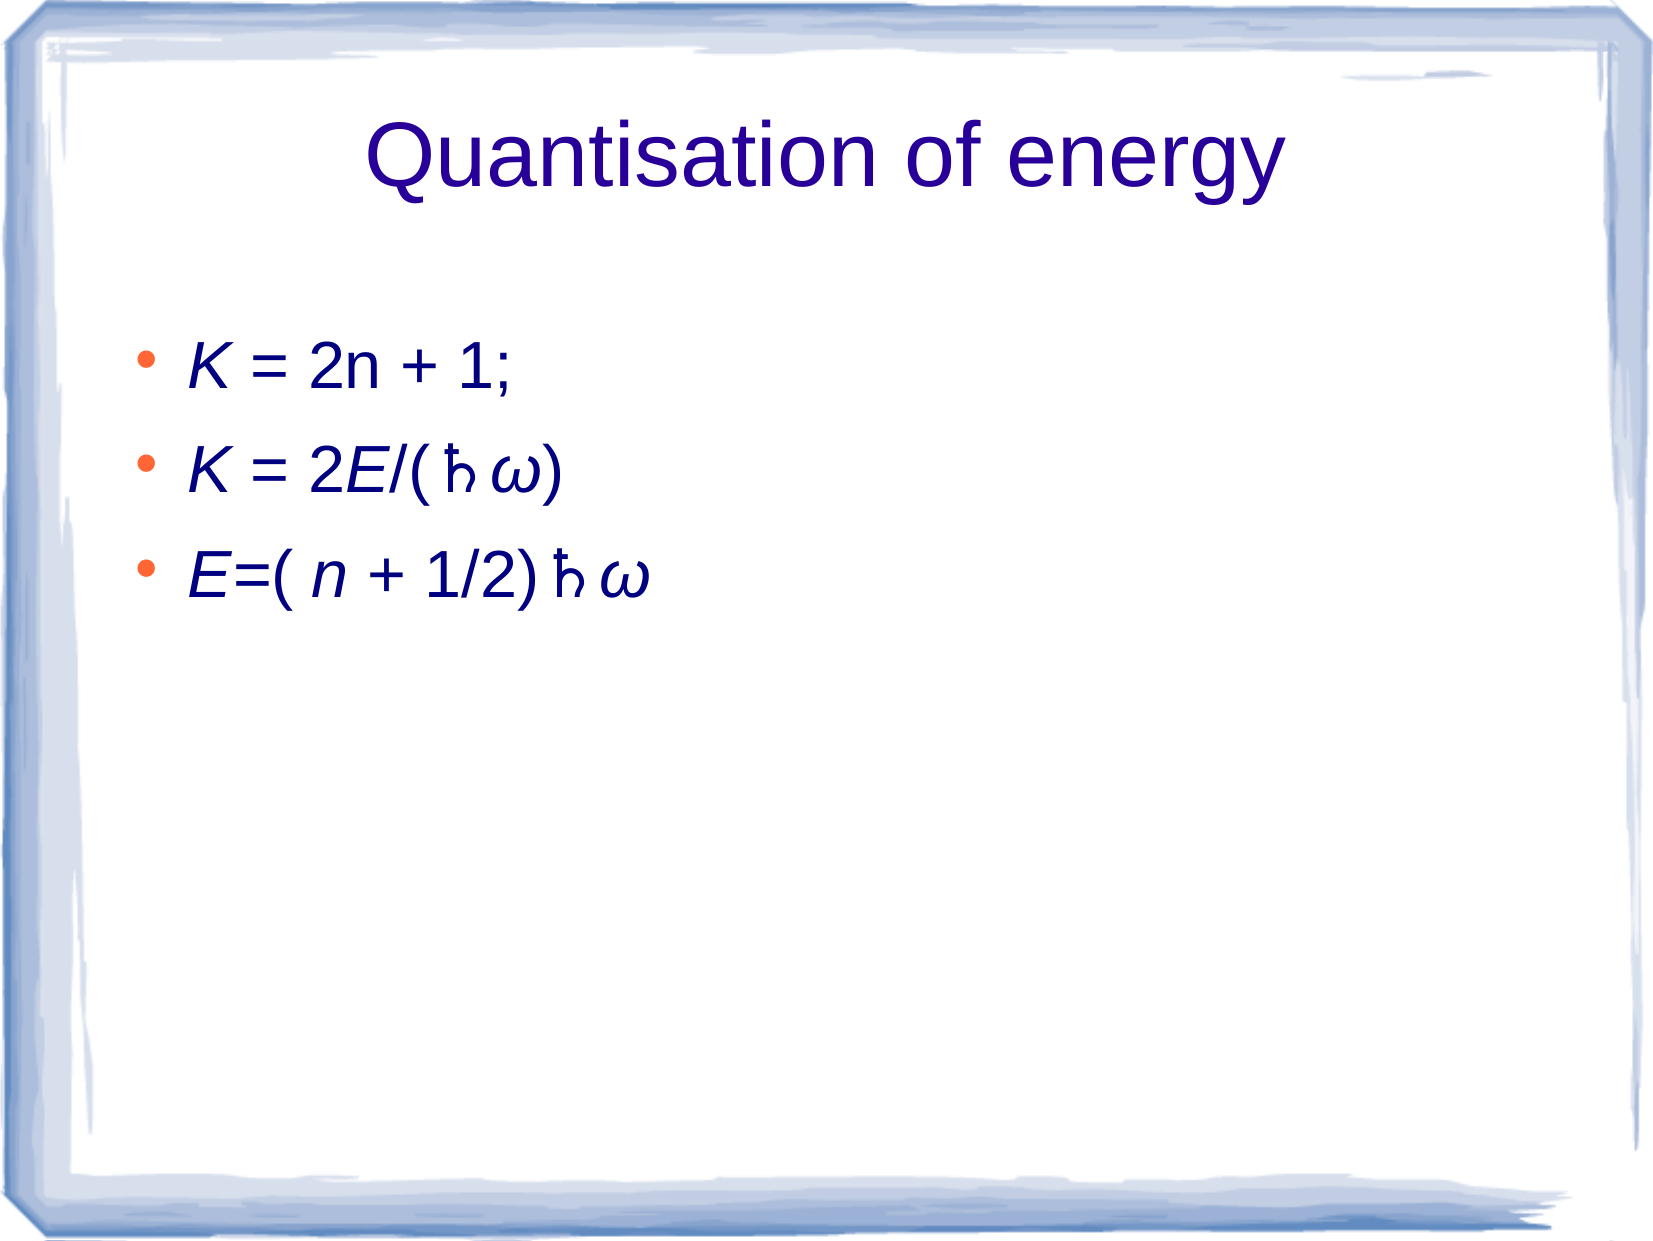

# Quantisation of energy
K = 2n + 1;
K = 2E/(♄ω)
E=( n + 1/2)♄ω